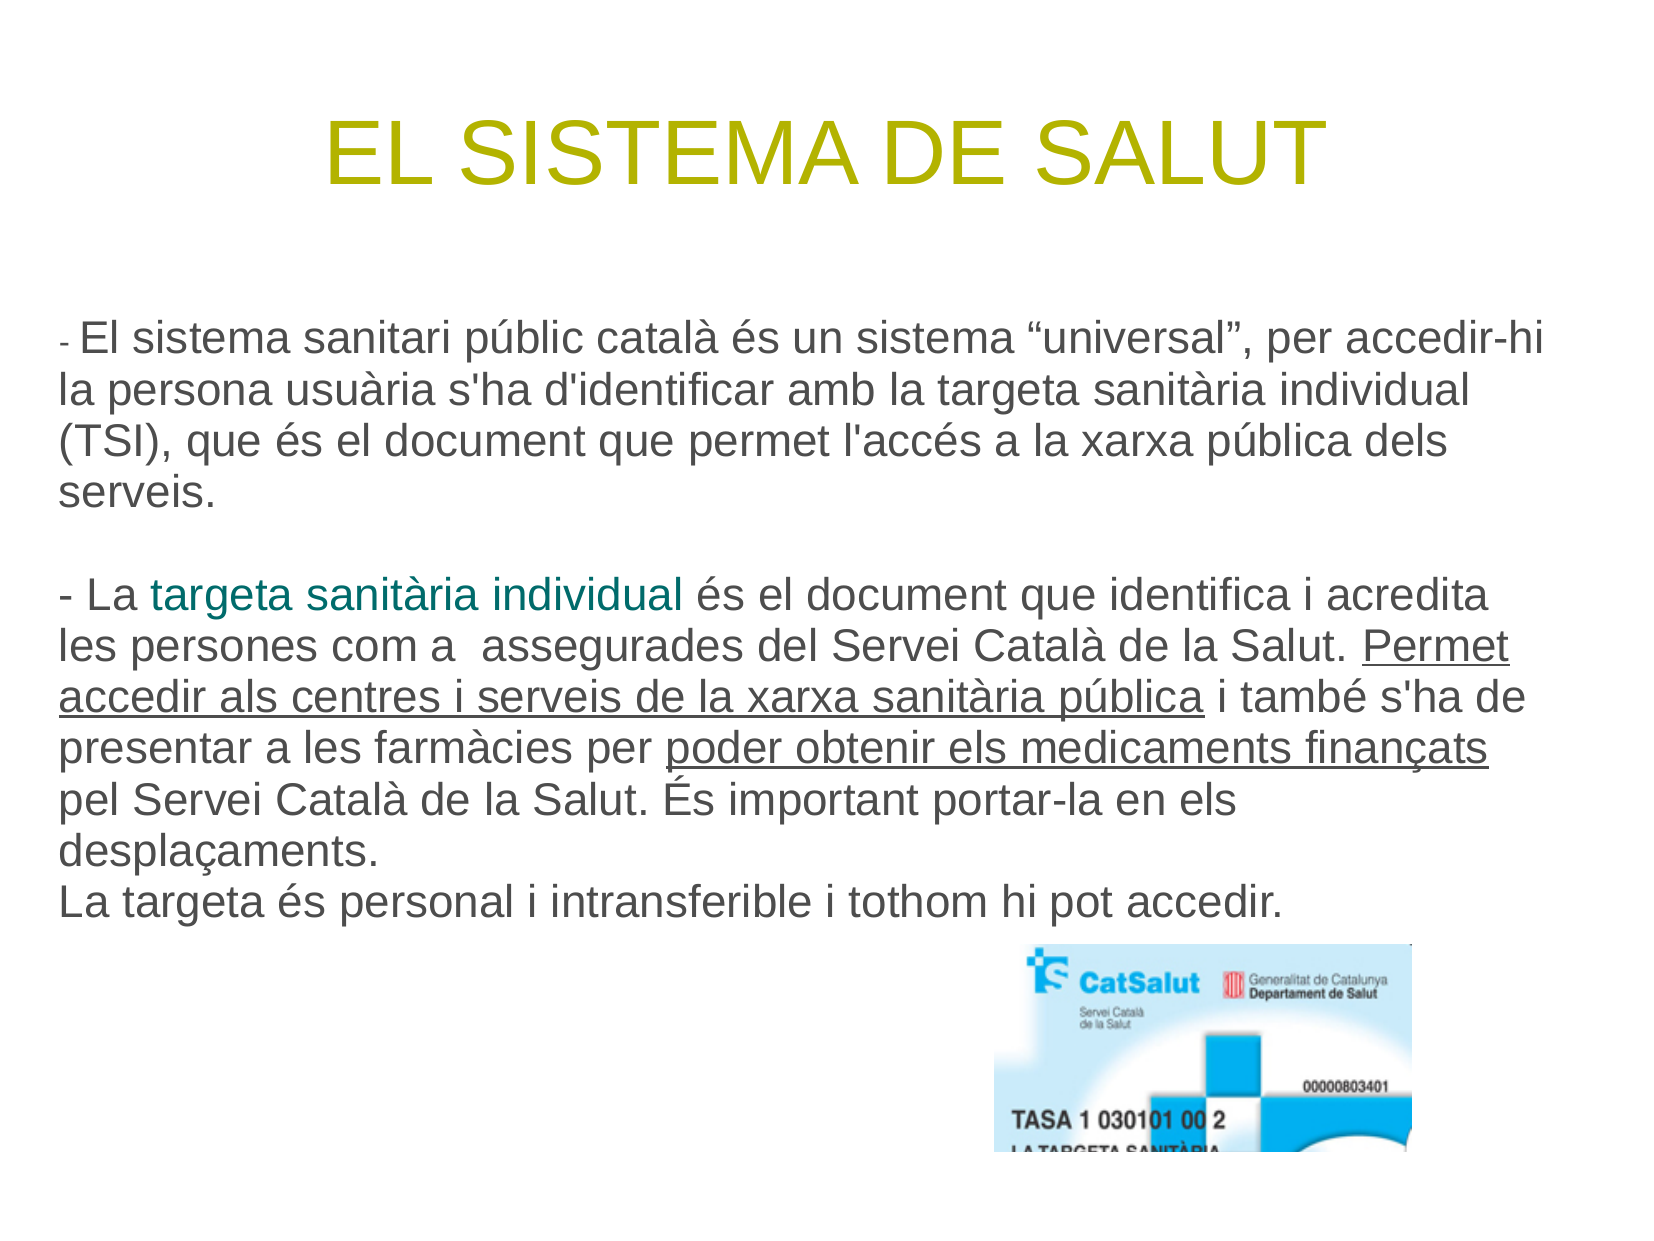

# EL SISTEMA DE SALUT
- El sistema sanitari públic català és un sistema “universal”, per accedir-hi la persona usuària s'ha d'identificar amb la targeta sanitària individual (TSI), que és el document que permet l'accés a la xarxa pública dels serveis.
- La targeta sanitària individual és el document que identifica i acredita les persones com a  assegurades del Servei Català de la Salut. Permet accedir als centres i serveis de la xarxa sanitària pública i també s'ha de presentar a les farmàcies per poder obtenir els medicaments finançats pel Servei Català de la Salut. És important portar-la en els desplaçaments.
La targeta és personal i intransferible i tothom hi pot accedir.